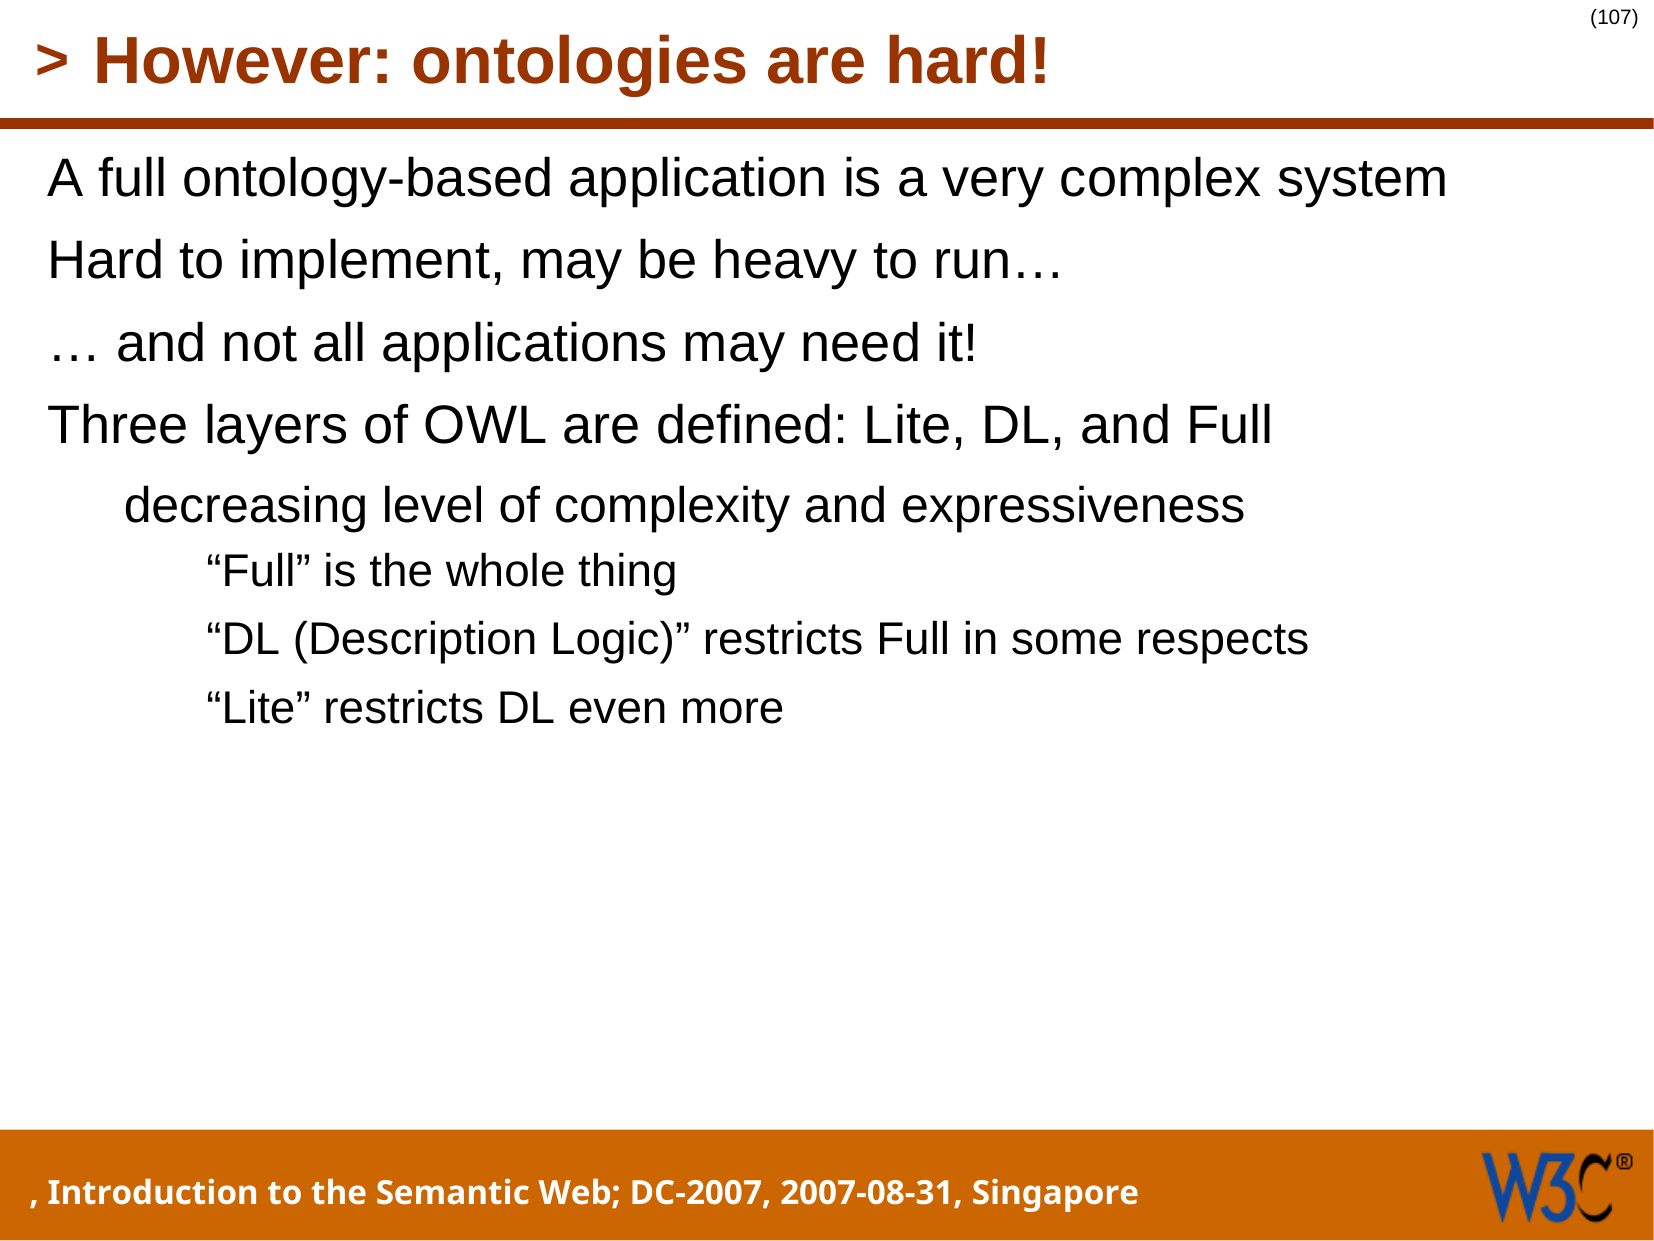

# However: ontologies are hard!
A full ontology-based application is a very complex system
Hard to implement, may be heavy to run…
… and not all applications may need it!
Three layers of OWL are defined: Lite, DL, and Full
decreasing level of complexity and expressiveness
“Full” is the whole thing
“DL (Description Logic)” restricts Full in some respects
“Lite” restricts DL even more